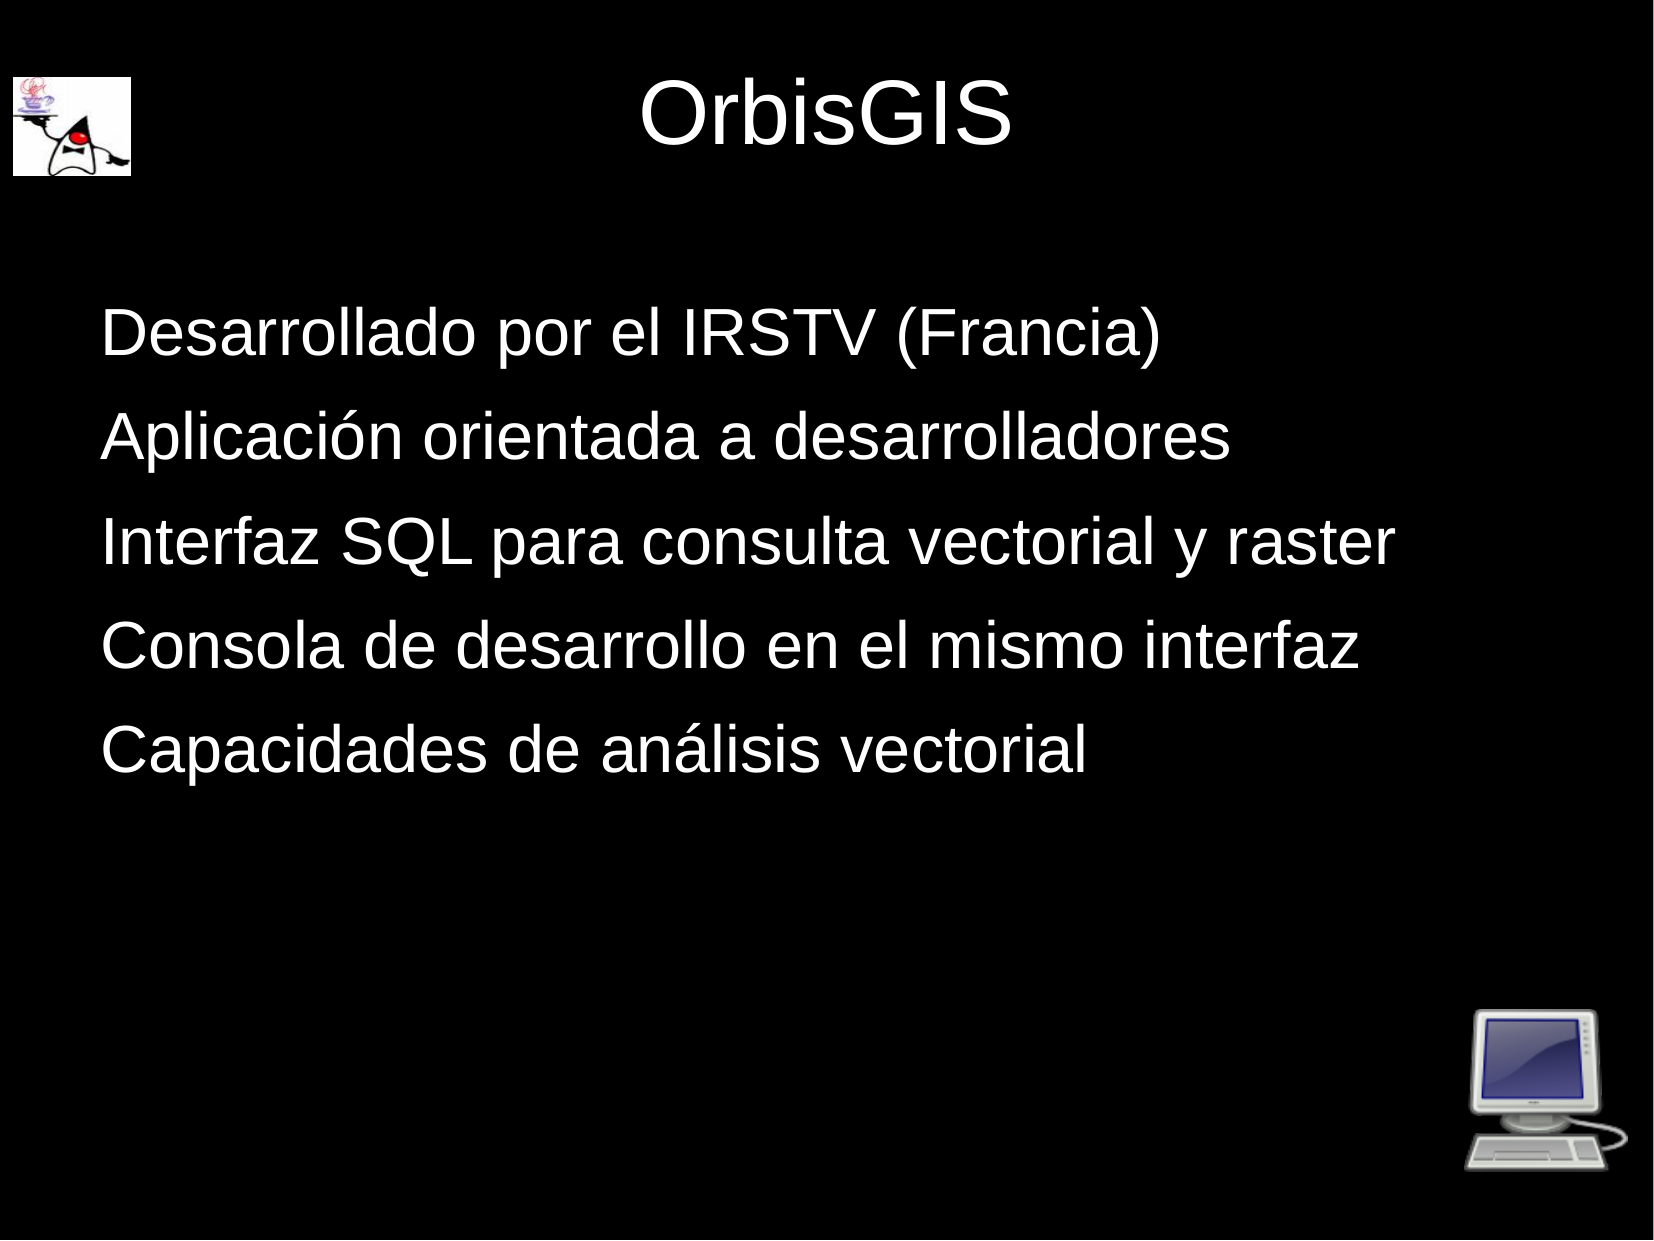

# OrbisGIS
Desarrollado por el IRSTV (Francia)
Aplicación orientada a desarrolladores
Interfaz SQL para consulta vectorial y raster
Consola de desarrollo en el mismo interfaz
Capacidades de análisis vectorial